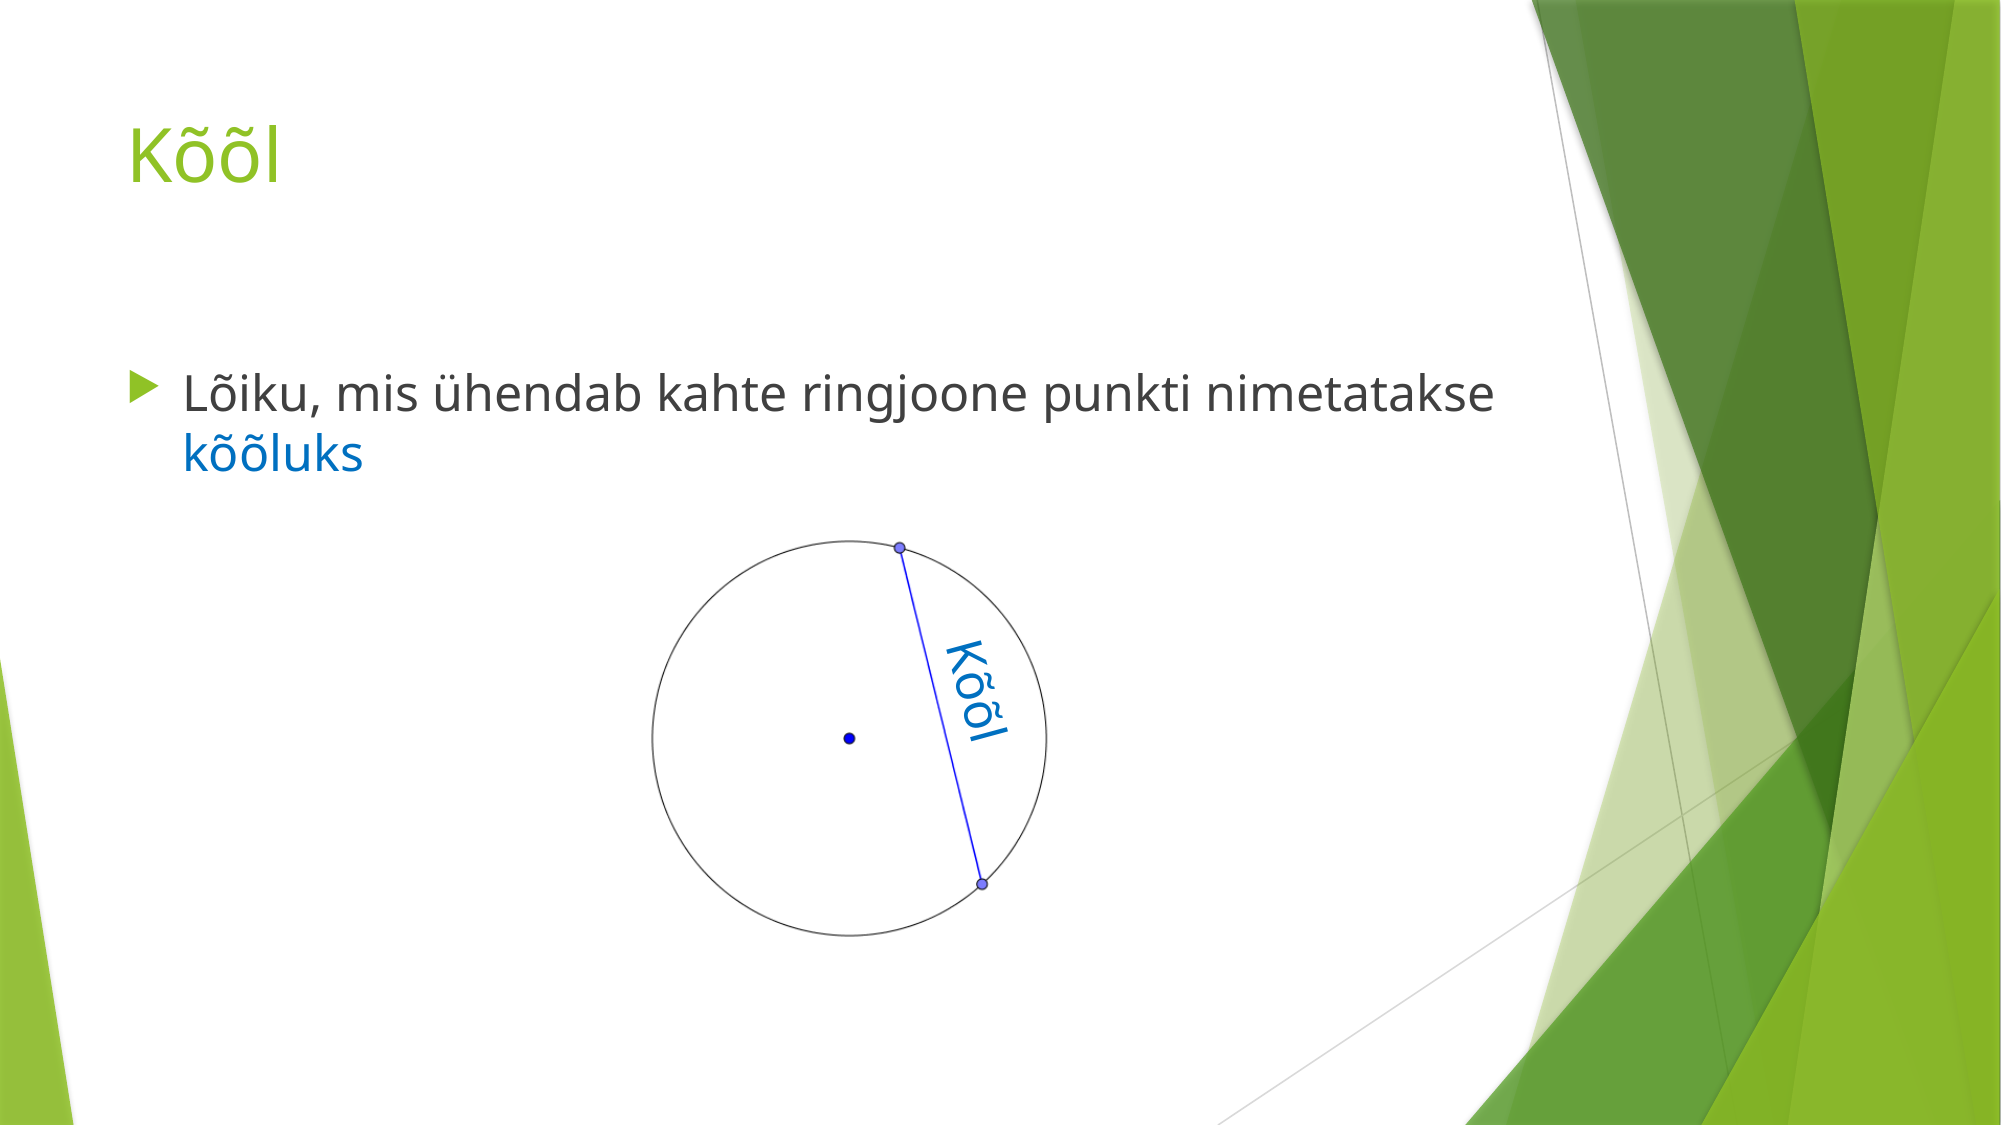

# Kõõl
Lõiku, mis ühendab kahte ringjoone punkti nimetatakse kõõluks
Kõõl